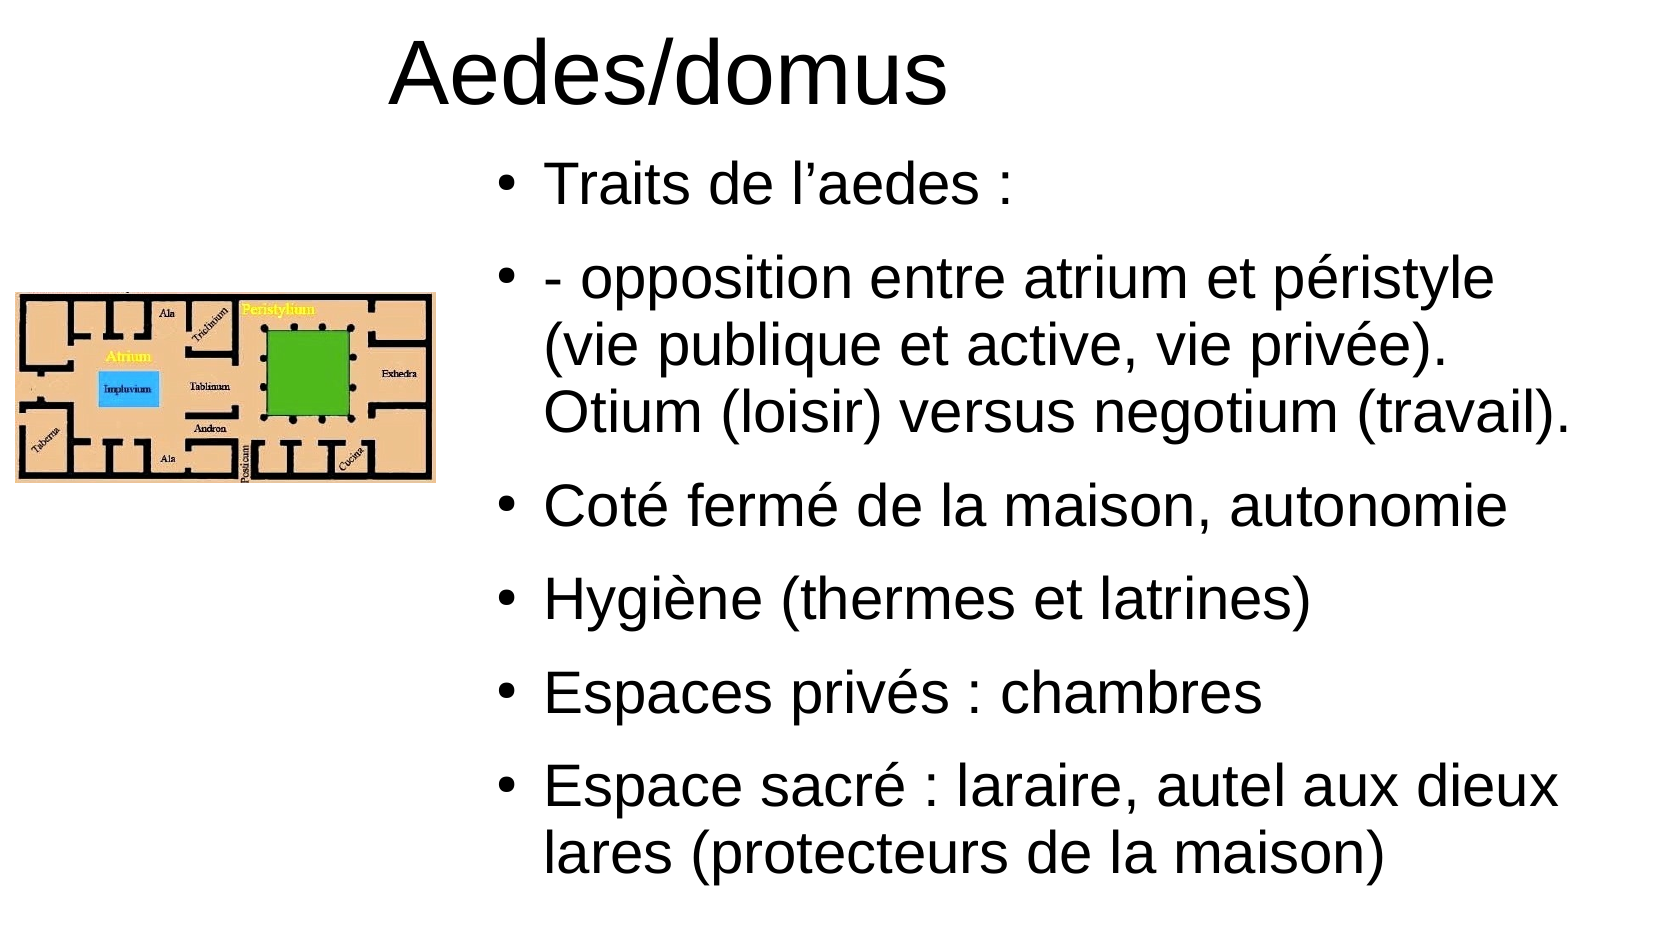

# Aedes/domus
Traits de l’aedes :
- opposition entre atrium et péristyle (vie publique et active, vie privée). Otium (loisir) versus negotium (travail).
Coté fermé de la maison, autonomie
Hygiène (thermes et latrines)
Espaces privés : chambres
Espace sacré : laraire, autel aux dieux lares (protecteurs de la maison)